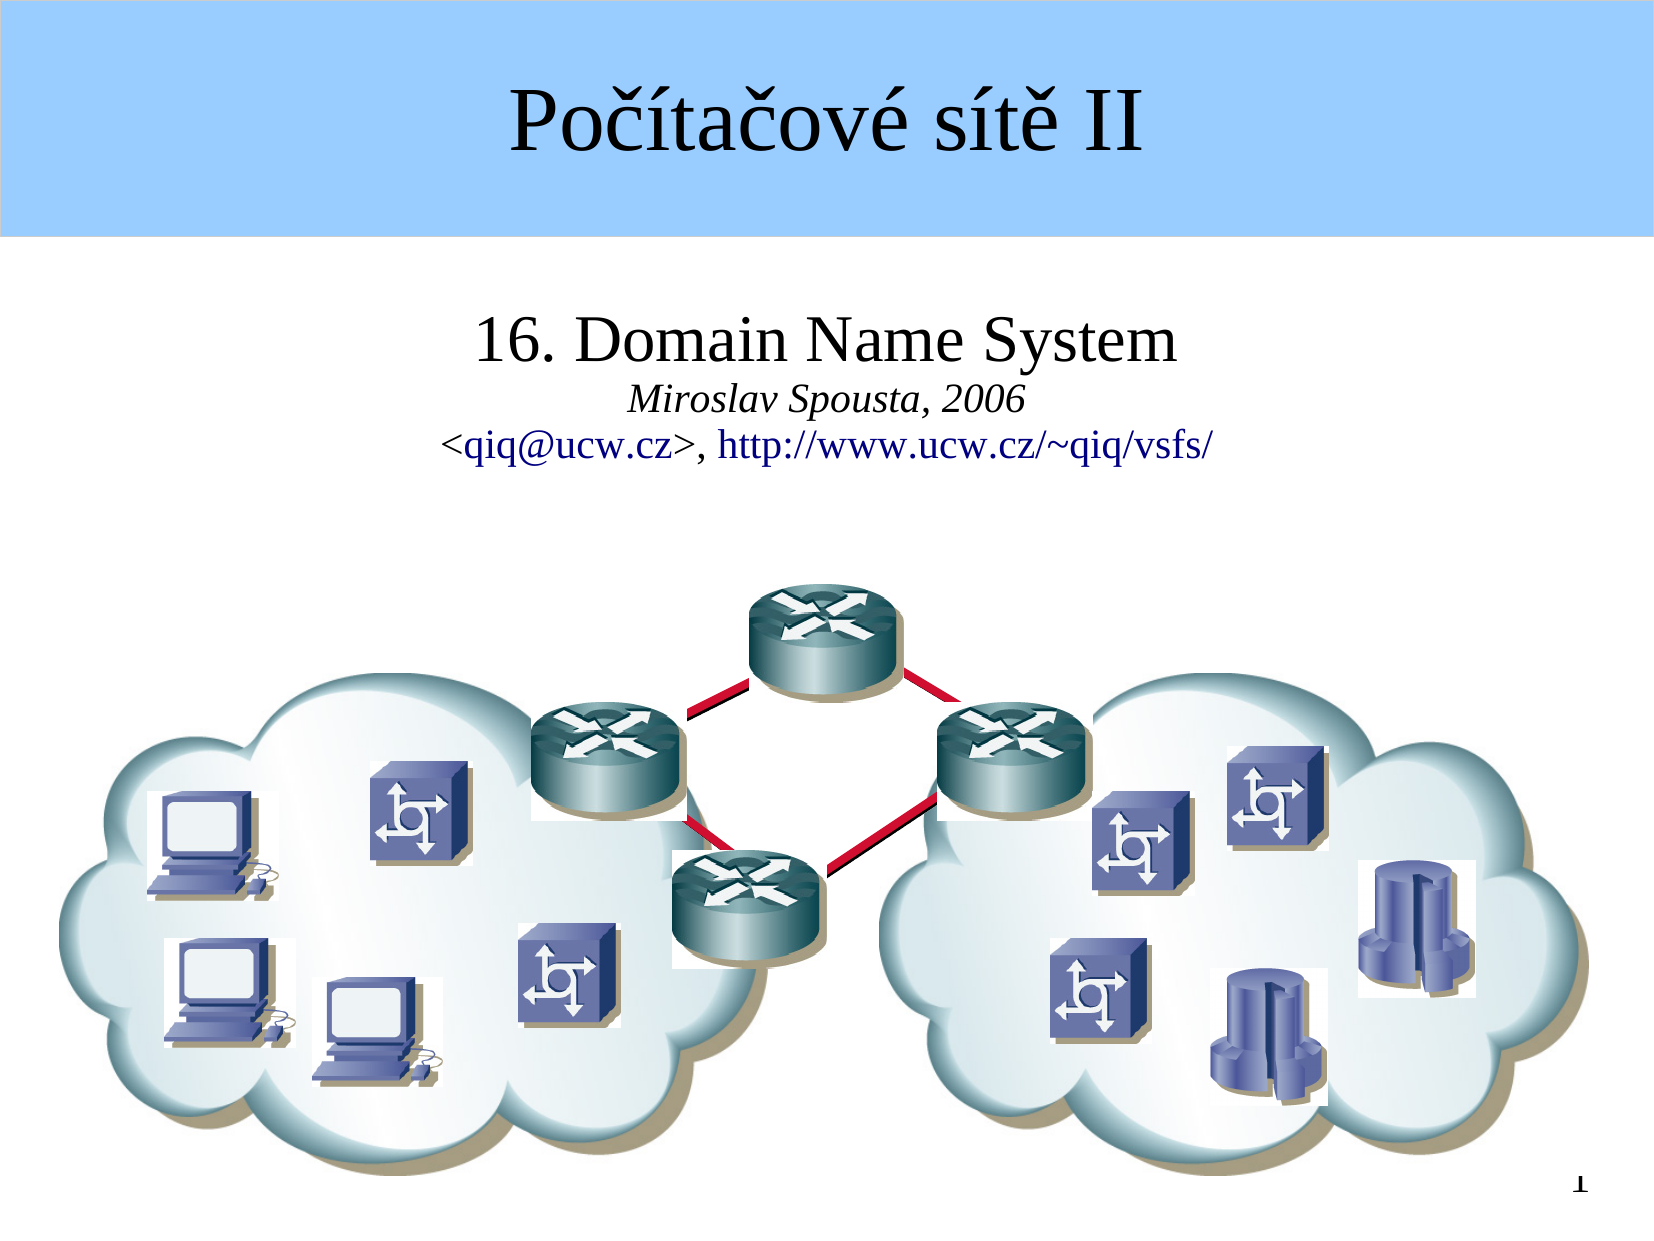

# Počítačové sítě II
16. Domain Name System
Miroslav Spousta, 2006
<qiq@ucw.cz>, http://www.ucw.cz/~qiq/vsfs/